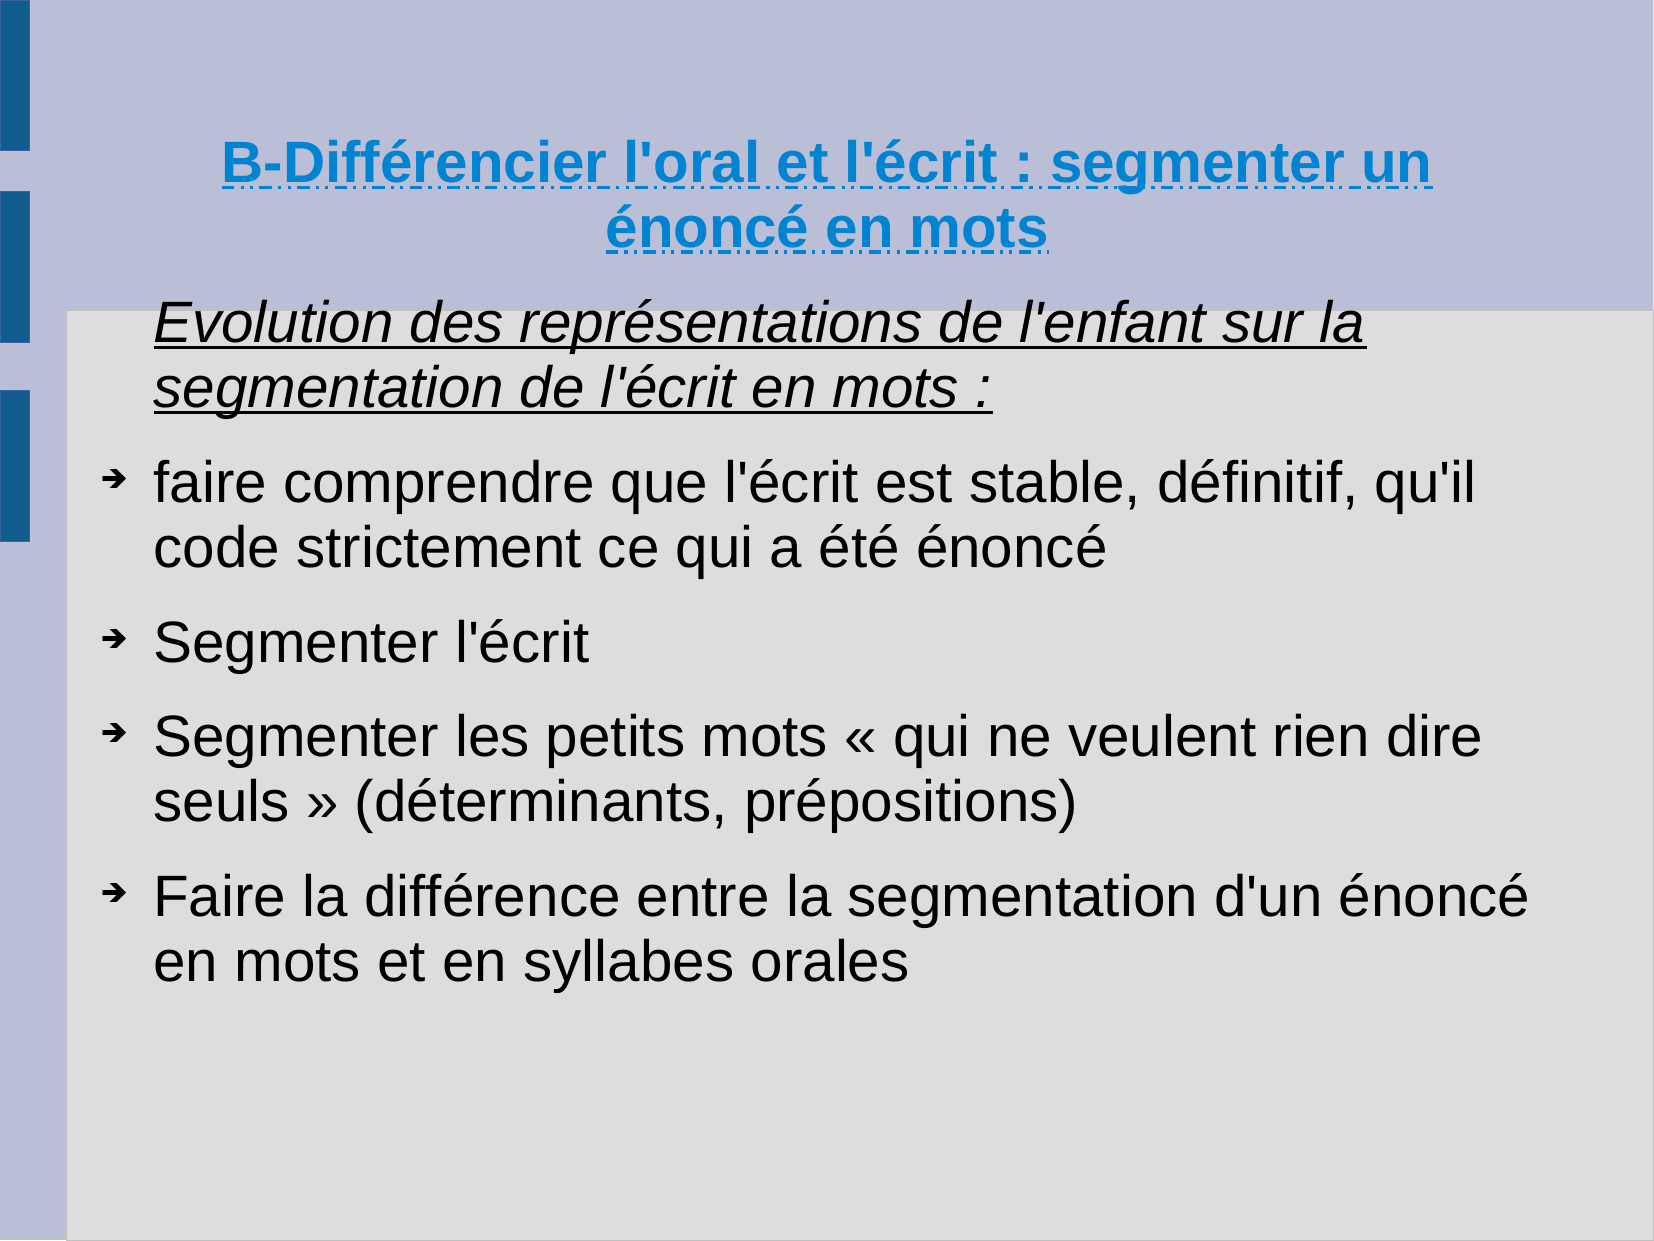

# B-Différencier l'oral et l'écrit : segmenter un énoncé en mots
Evolution des représentations de l'enfant sur la segmentation de l'écrit en mots :
faire comprendre que l'écrit est stable, définitif, qu'il code strictement ce qui a été énoncé
Segmenter l'écrit
Segmenter les petits mots « qui ne veulent rien dire seuls » (déterminants, prépositions)
Faire la différence entre la segmentation d'un énoncé en mots et en syllabes orales